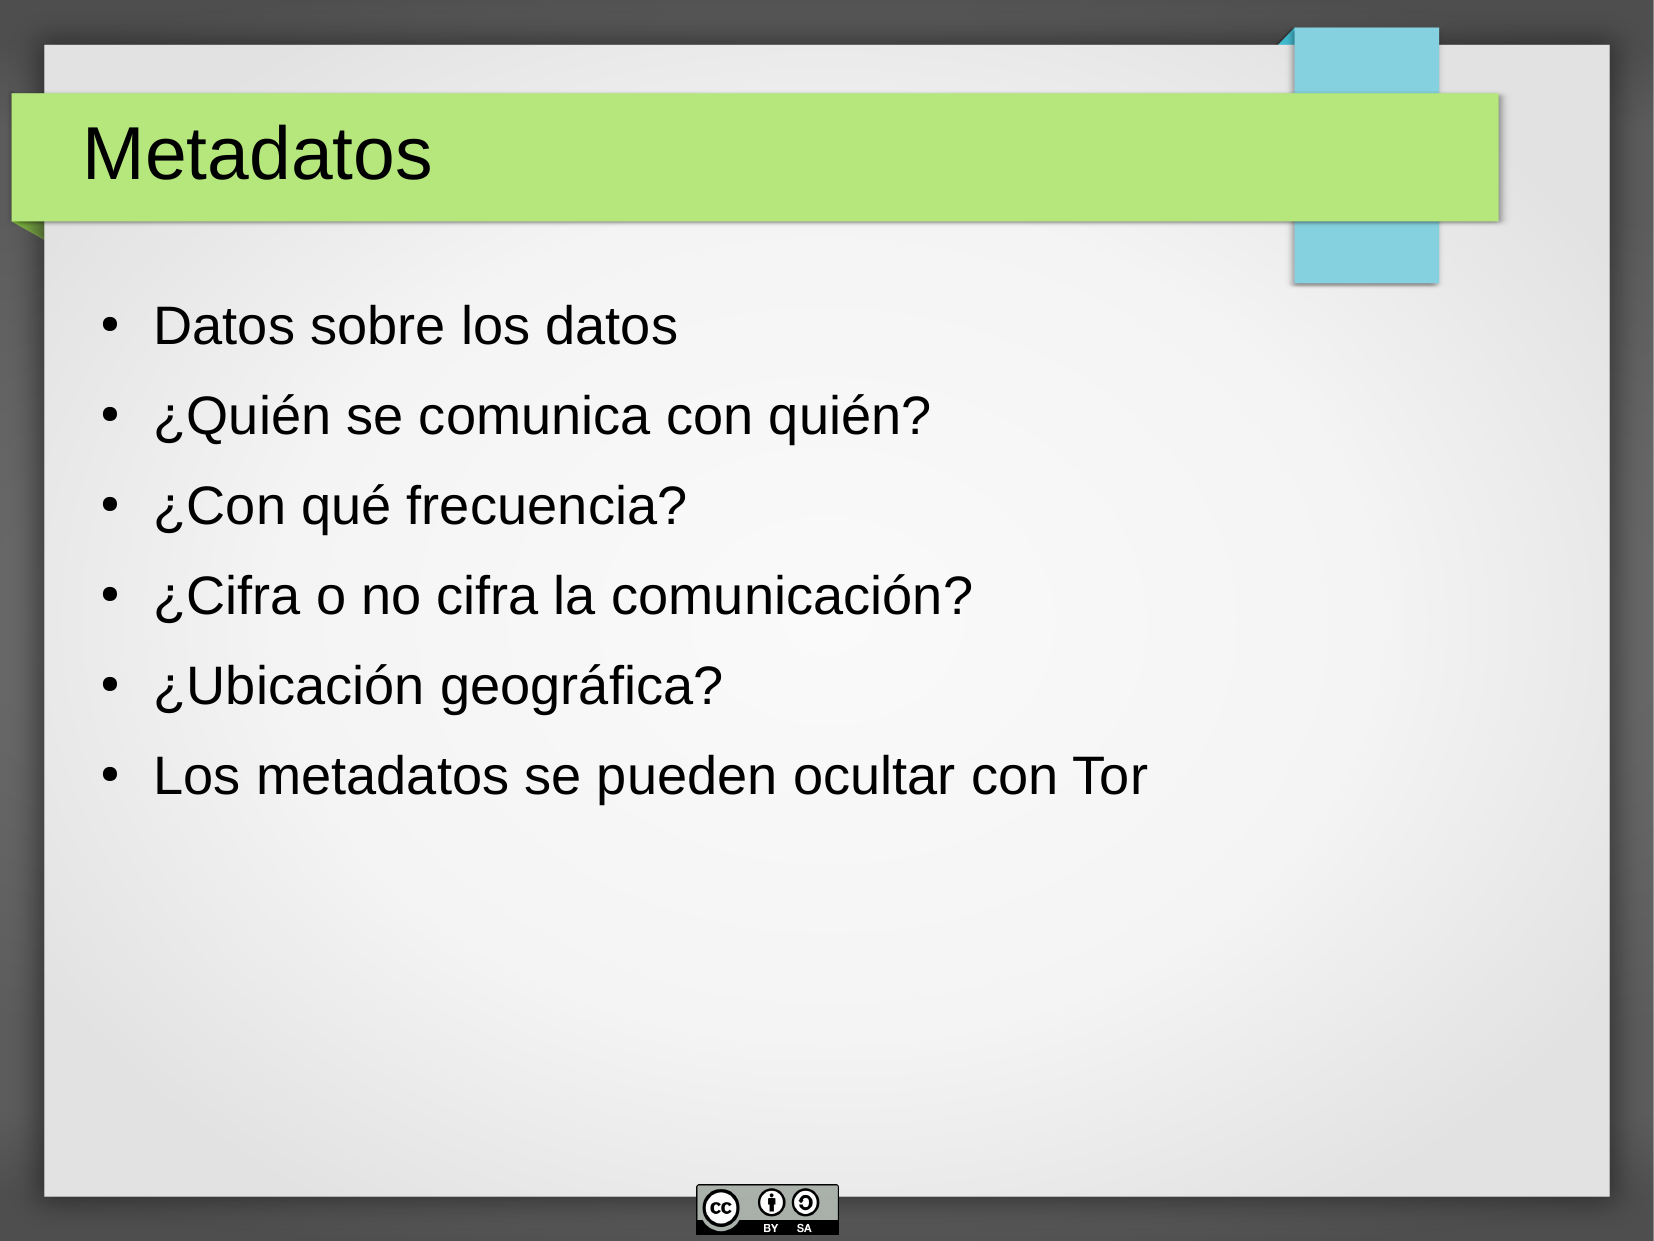

# Metadatos
Datos sobre los datos
¿Quién se comunica con quién?
¿Con qué frecuencia?
¿Cifra o no cifra la comunicación?
¿Ubicación geográfica?
Los metadatos se pueden ocultar con Tor